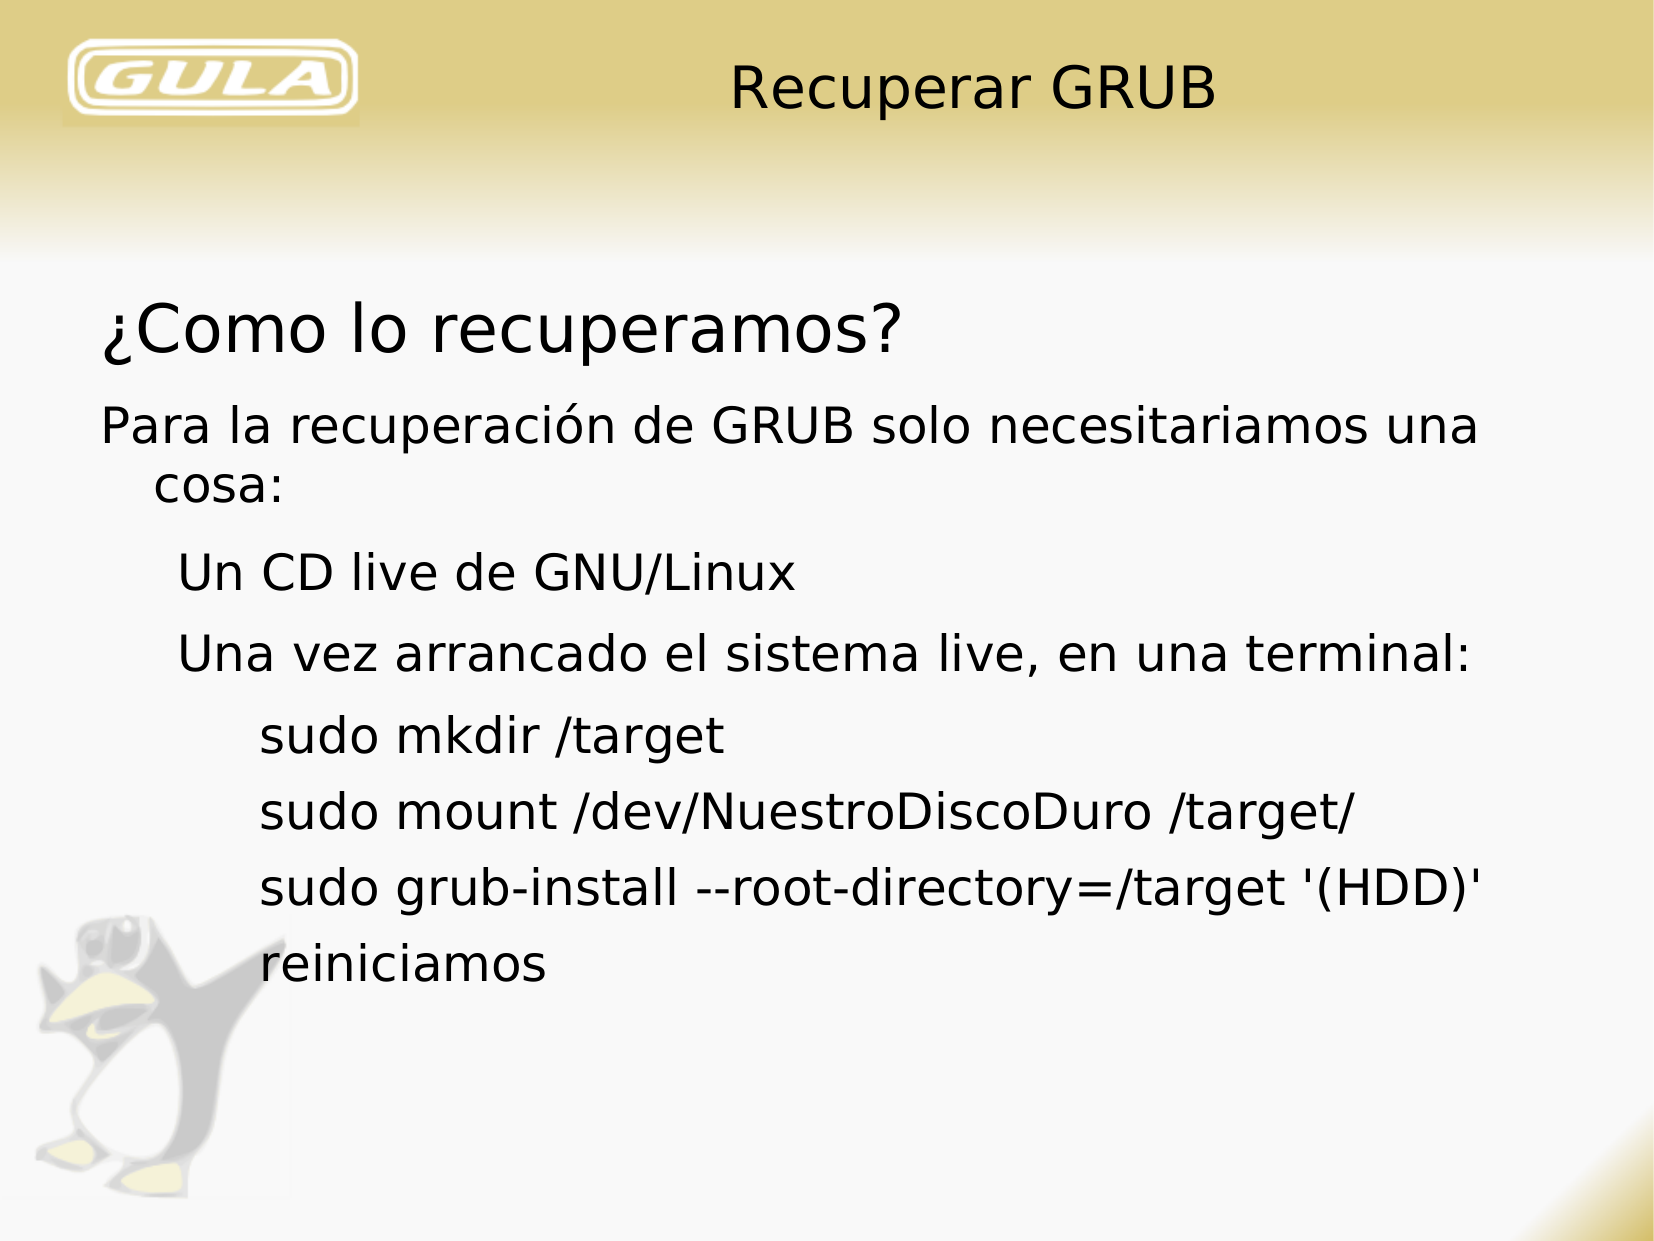

Recuperar GRUB
# ¿Como lo recuperamos?
Para la recuperación de GRUB solo necesitariamos una cosa:
Un CD live de GNU/Linux
Una vez arrancado el sistema live, en una terminal:
sudo mkdir /target
sudo mount /dev/NuestroDiscoDuro /target/
sudo grub-install --root-directory=/target '(HDD)'
reiniciamos